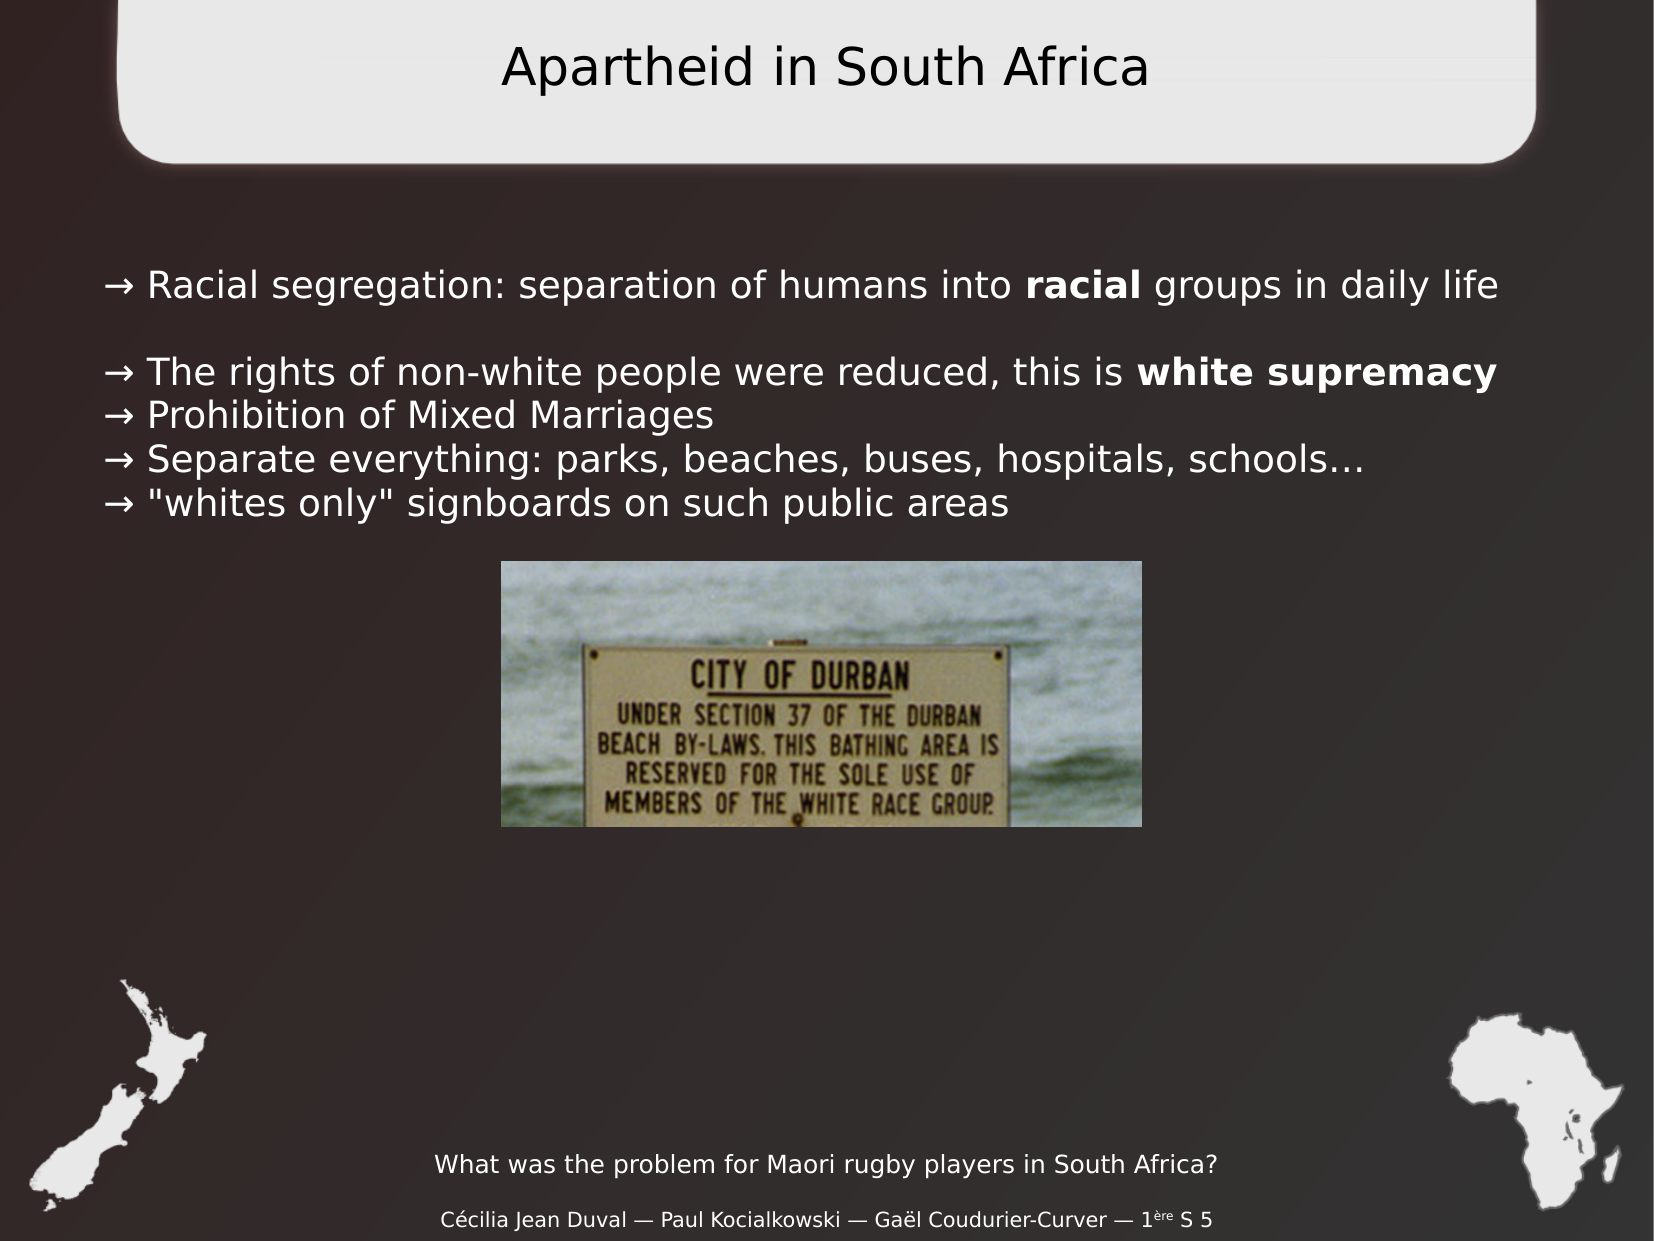

Apartheid in South Africa
→ Racial segregation: separation of humans into racial groups in daily life
→ The rights of non-white people were reduced, this is white supremacy
→ Prohibition of Mixed Marriages
→ Separate everything: parks, beaches, buses, hospitals, schools…
→ "whites only" signboards on such public areas
What was the problem for Maori rugby players in South Africa?
Cécilia Jean Duval — Paul Kocialkowski — Gaël Coudurier-Curver — 1ère S 5